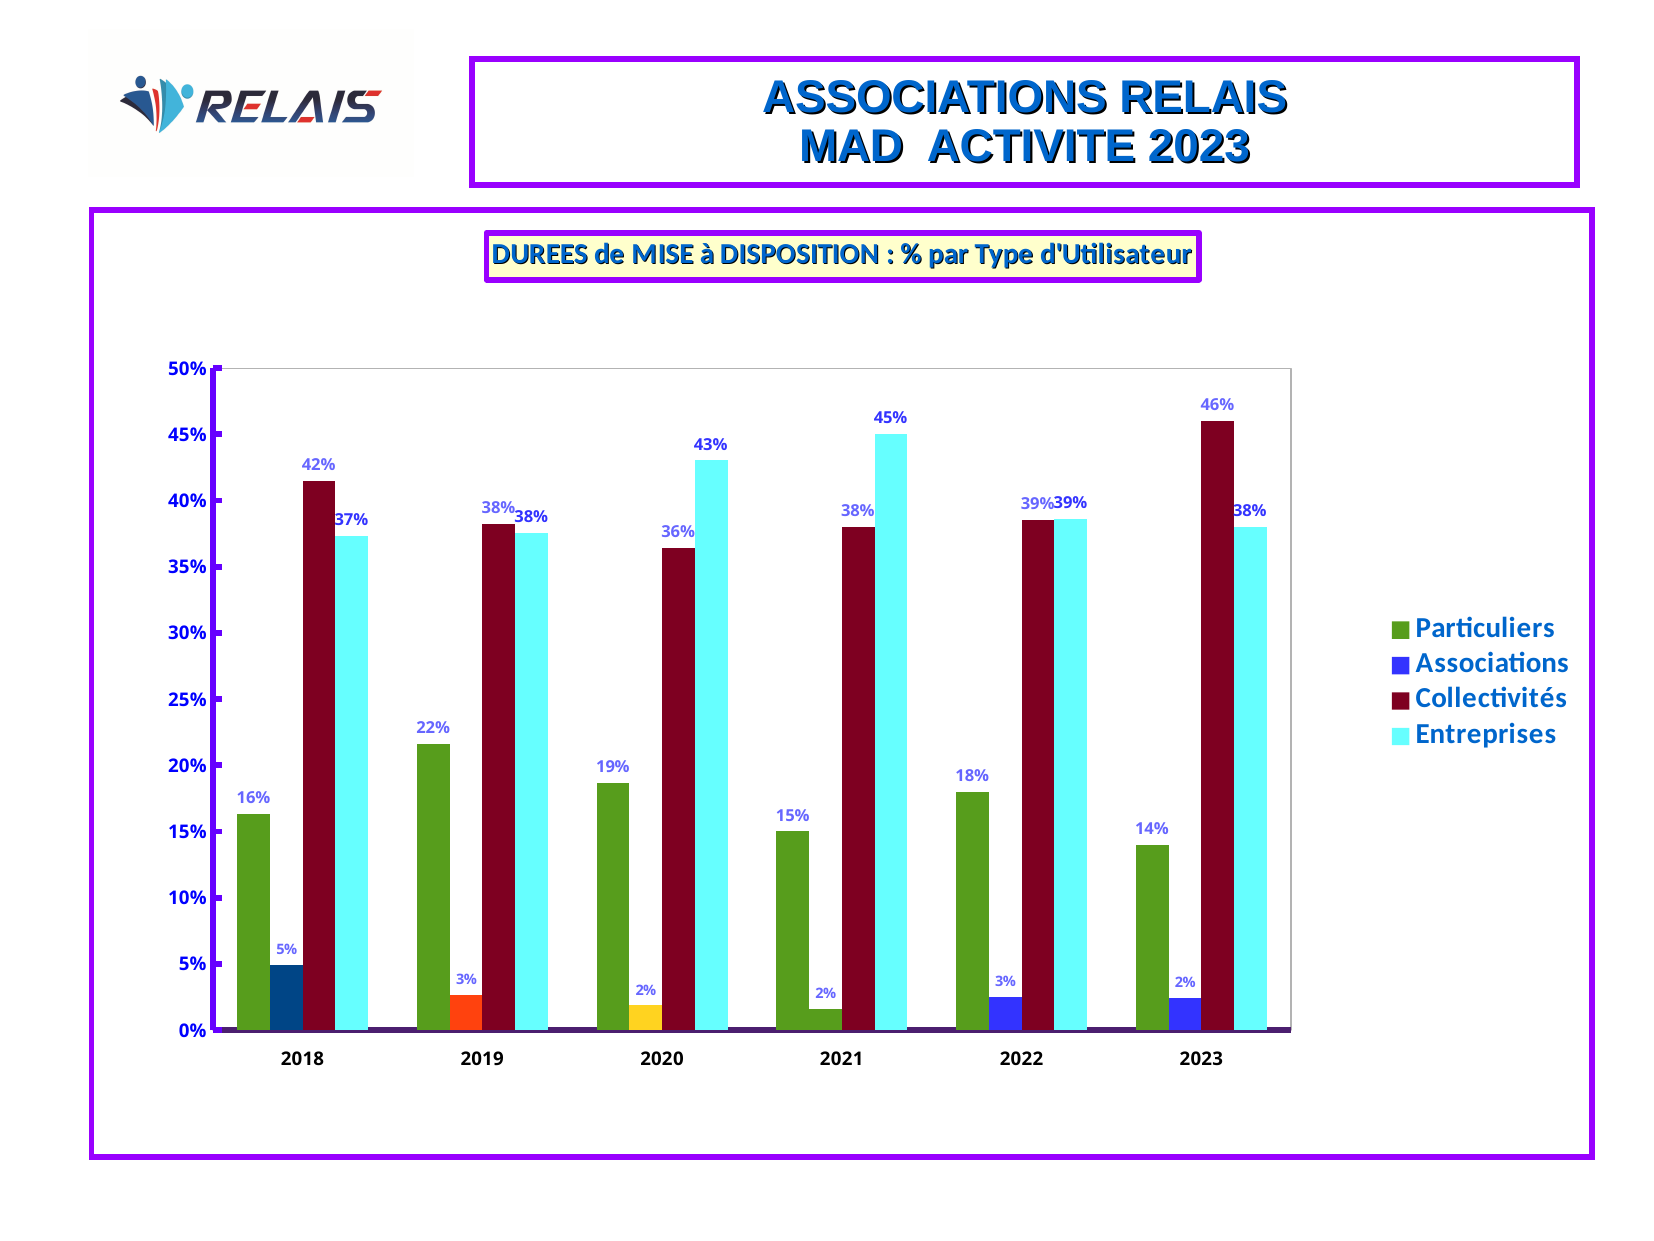

# ASSOCIATIONS RELAIS MAD ACTIVITE 2023
### Chart: DUREES de MISE à DISPOSITION : % par Type d'Utilisateur
| Category | Particuliers | Associations | Collectivités | Entreprises |
|---|---|---|---|---|
| 2018 | 0.163 | 0.049 | 0.415 | 0.373 |
| 2019 | 0.216 | 0.0268 | 0.382 | 0.3752 |
| 2020 | 0.1868 | 0.0187 | 0.3642 | 0.4303 |
| 2021 | 0.15 | 0.016 | 0.38 | 0.45 |
| 2022 | 0.18 | 0.025 | 0.3856 | 0.3861 |
| 2023 | 0.14 | 0.024 | 0.46 | 0.38 |